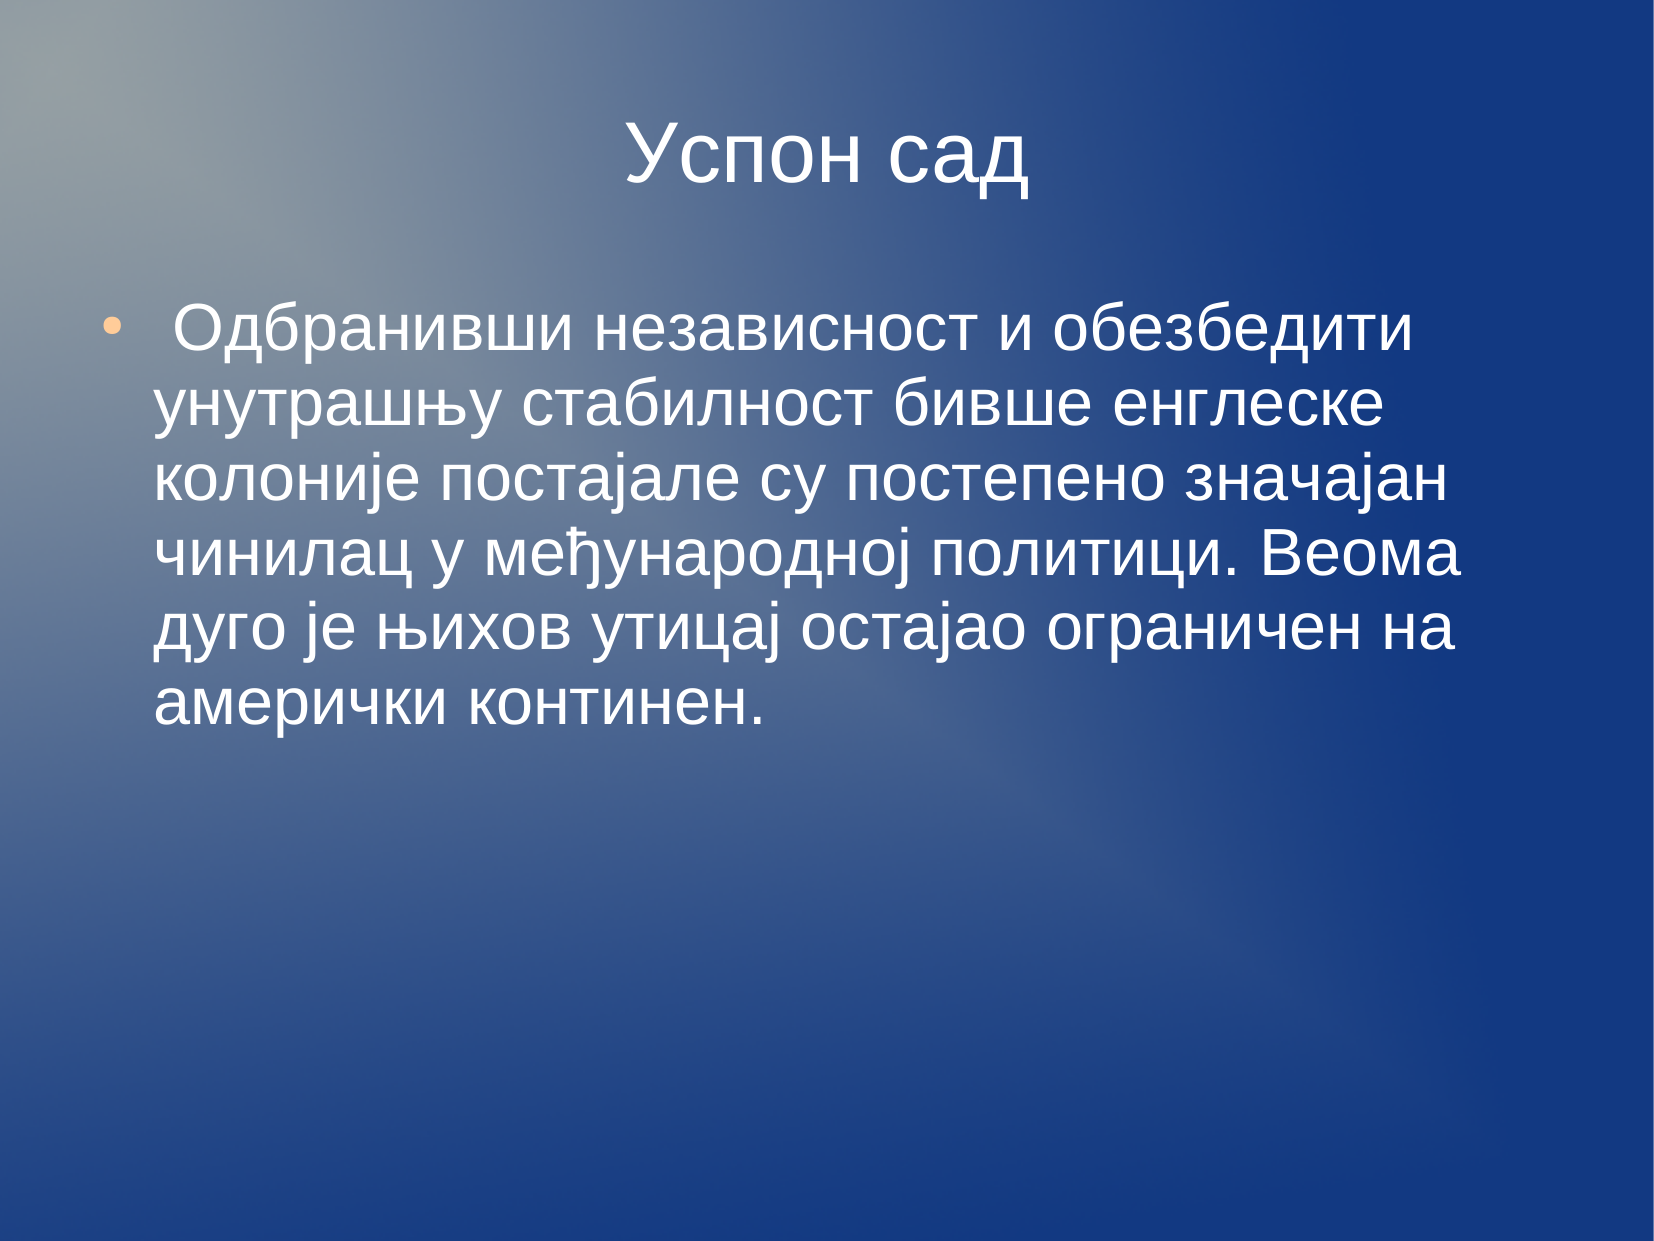

# Успон сад
 Одбранивши независност и обезбедити унутрашњу стабилност бивше енглеске колоније постајале су постепено значајан чинилац у међународној политици. Веома дуго је њихов утицај остајао ограничен на амерички континен.